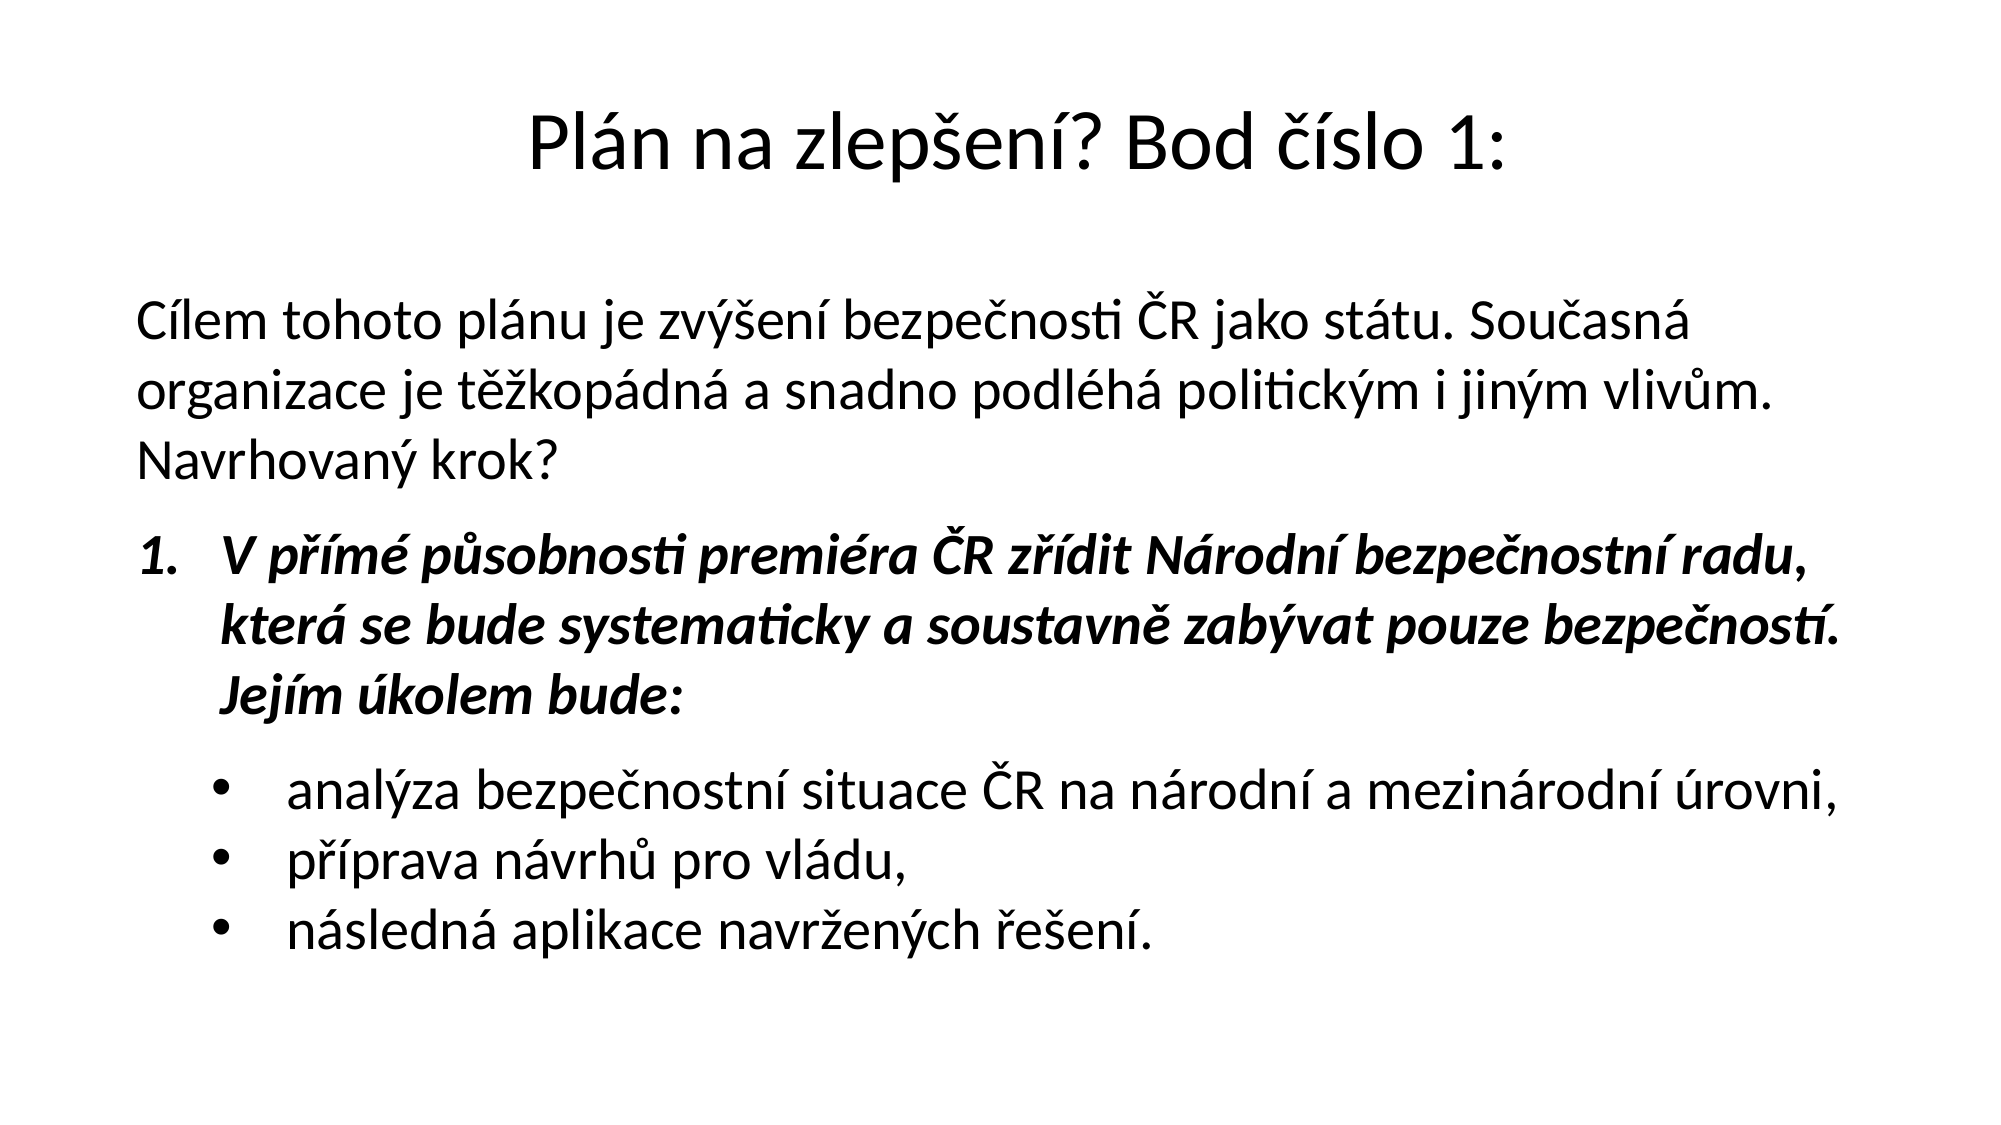

# Plán na zlepšení? Bod číslo 1:
Cílem tohoto plánu je zvýšení bezpečnosti ČR jako státu. Současná organizace je těžkopádná a snadno podléhá politickým i jiným vlivům. Navrhovaný krok?
V přímé působnosti premiéra ČR zřídit Národní bezpečnostní radu, která se bude systematicky a soustavně zabývat pouze bezpečností. Jejím úkolem bude:
analýza bezpečnostní situace ČR na národní a mezinárodní úrovni,
příprava návrhů pro vládu,
následná aplikace navržených řešení.